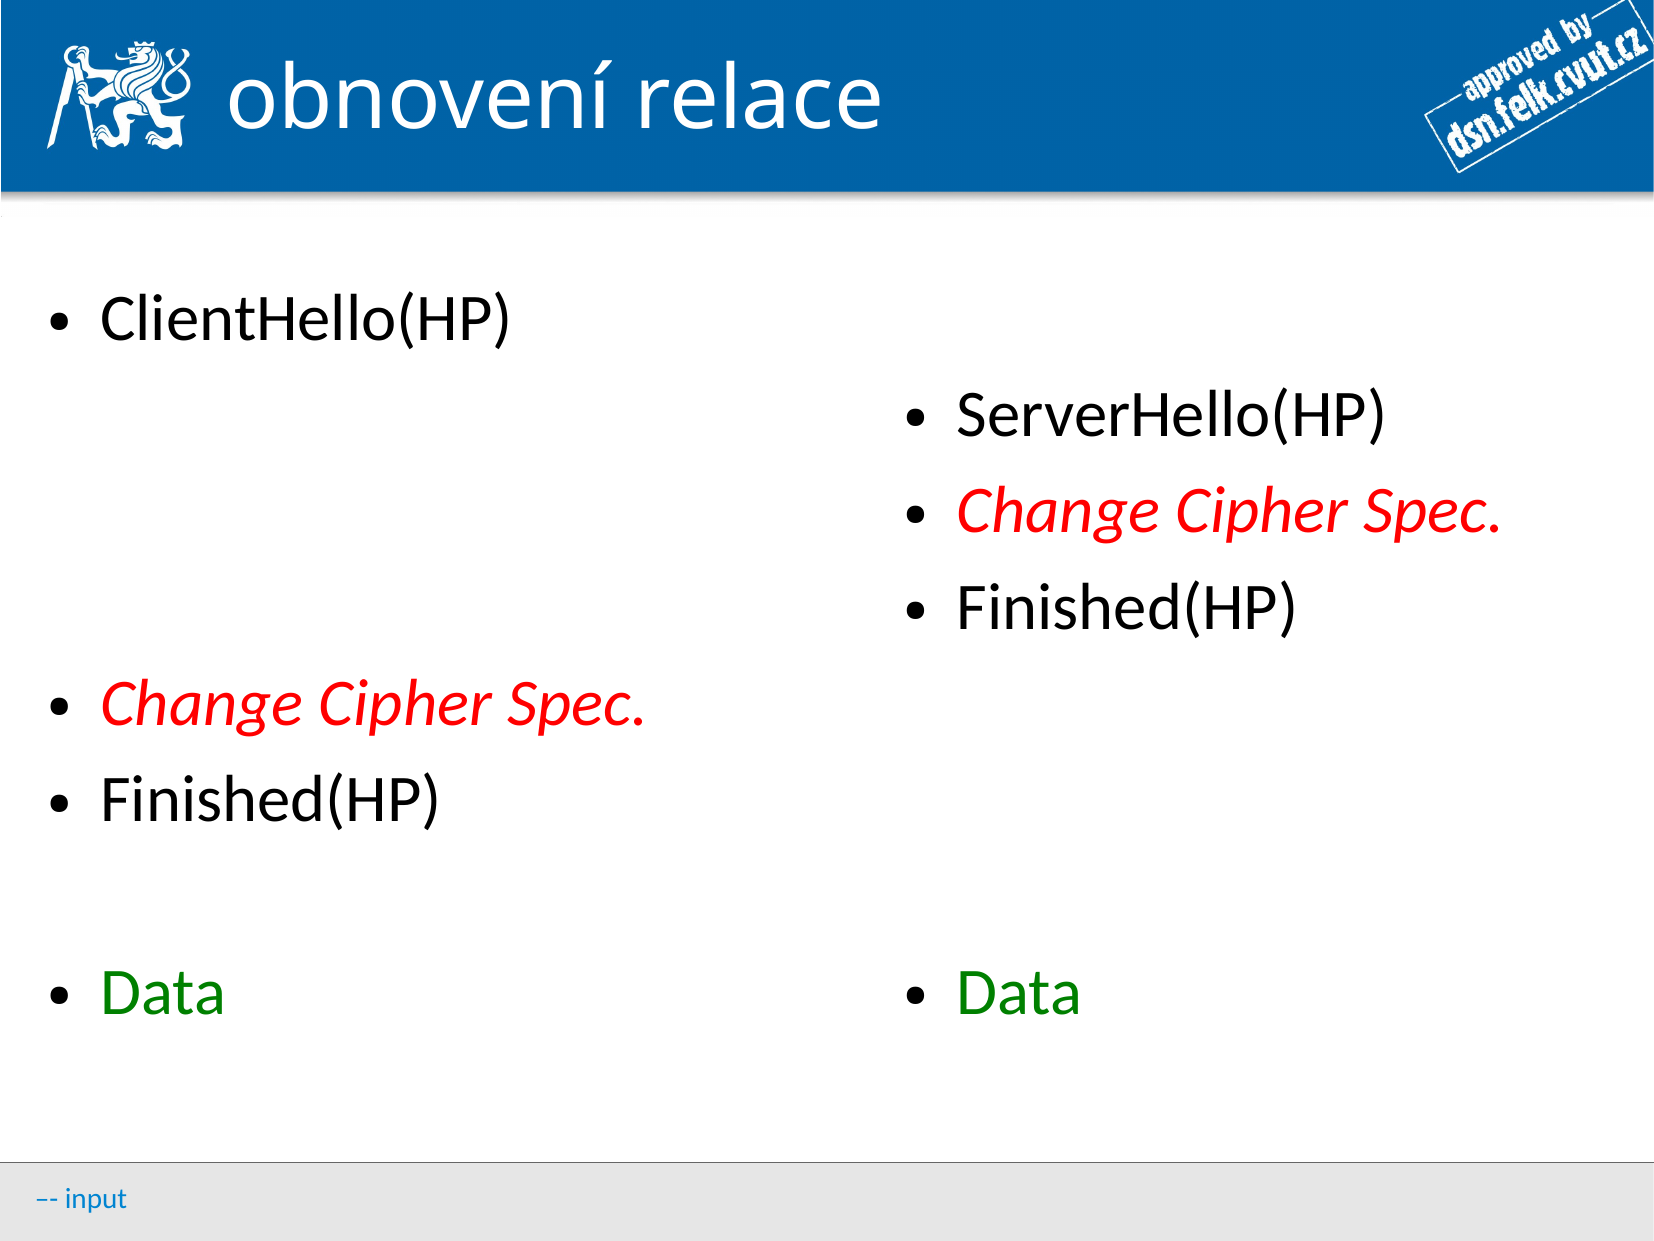

# obnovení relace
ClientHello(HP)
Change Cipher Spec.
Finished(HP)
Data
ServerHello(HP)
Change Cipher Spec.
Finished(HP)
Data